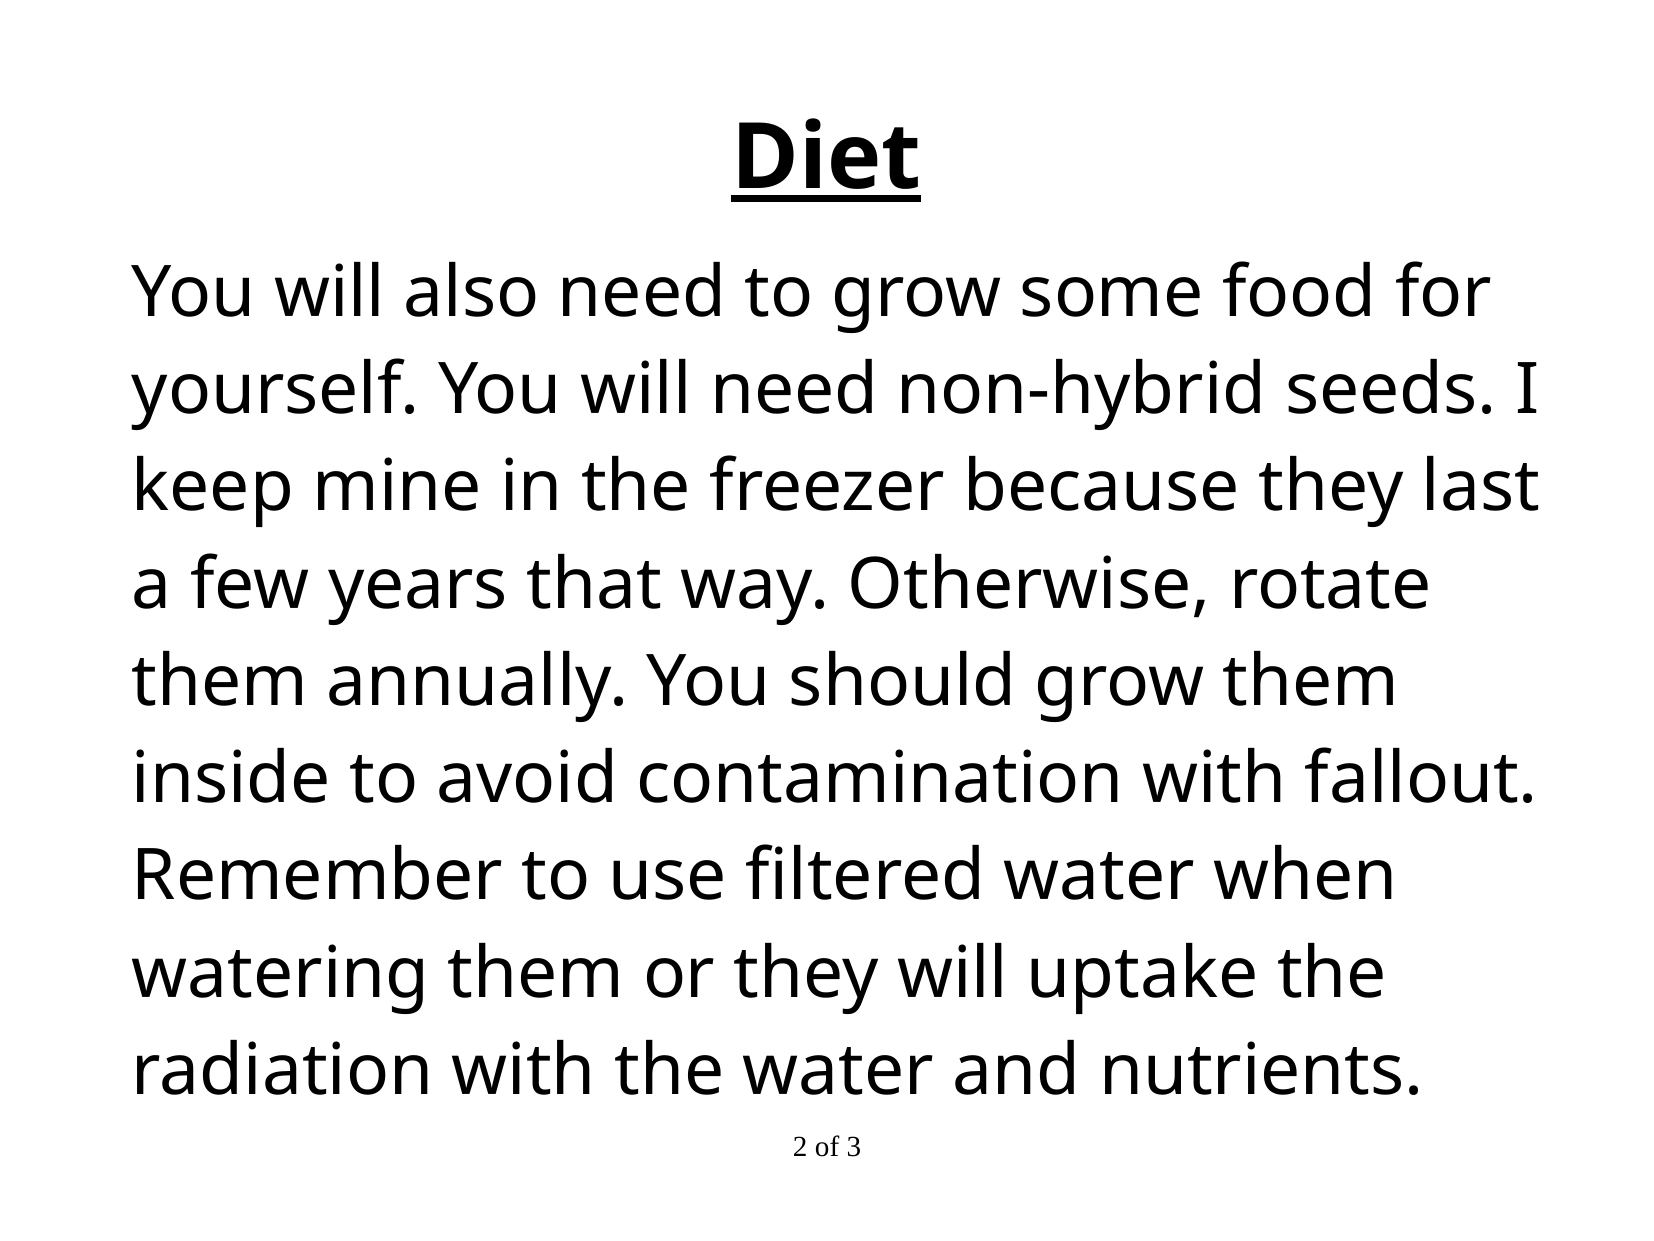

# Diet
You will also need to grow some food for yourself. You will need non-hybrid seeds. I keep mine in the freezer because they last a few years that way. Otherwise, rotate them annually. You should grow them inside to avoid contamination with fallout. Remember to use filtered water when watering them or they will uptake the radiation with the water and nutrients.
2 of 3